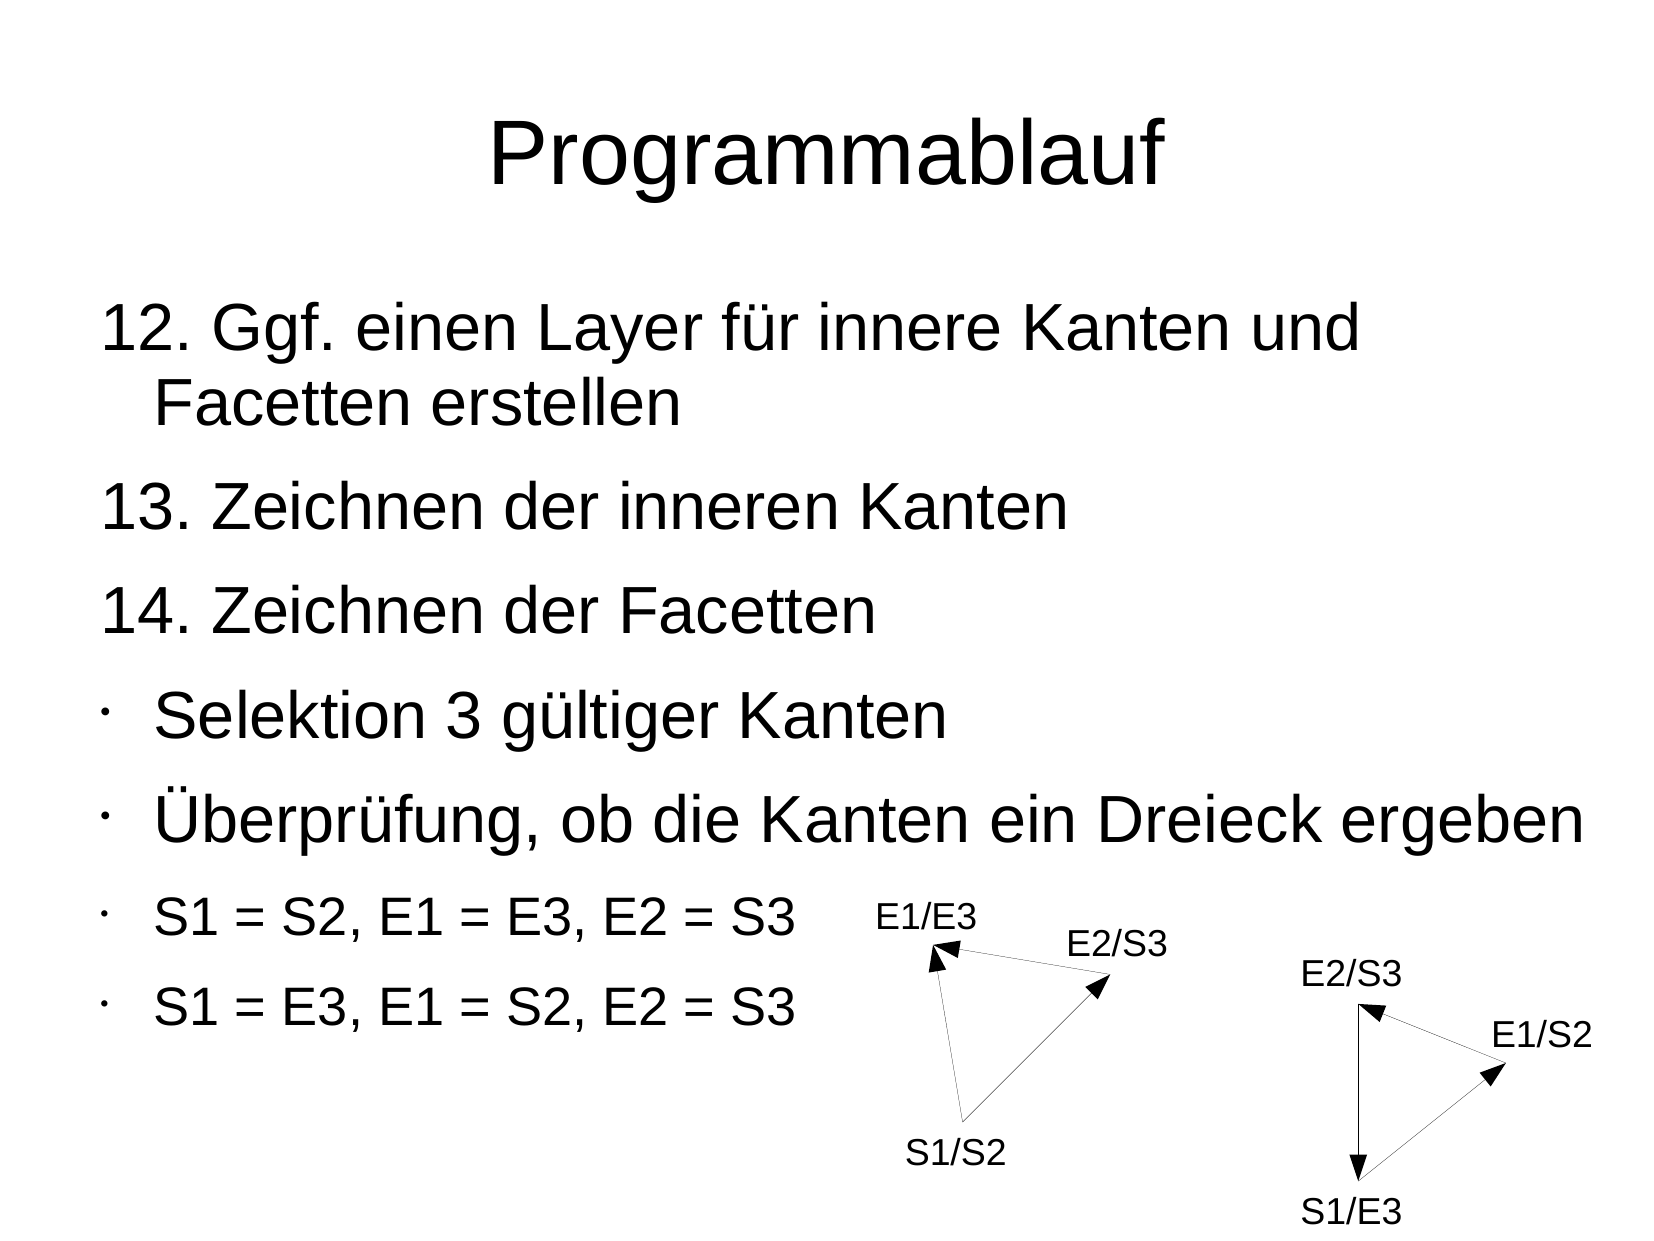

# Programmablauf
 Ggf. einen Layer für innere Kanten und Facetten erstellen
 Zeichnen der inneren Kanten
 Zeichnen der Facetten
Selektion 3 gültiger Kanten
Überprüfung, ob die Kanten ein Dreieck ergeben
S1 = S2, E1 = E3, E2 = S3
S1 = E3, E1 = S2, E2 = S3
E1/E3
E2/S3
E2/S3
E1/S2
S1/S2
S1/E3